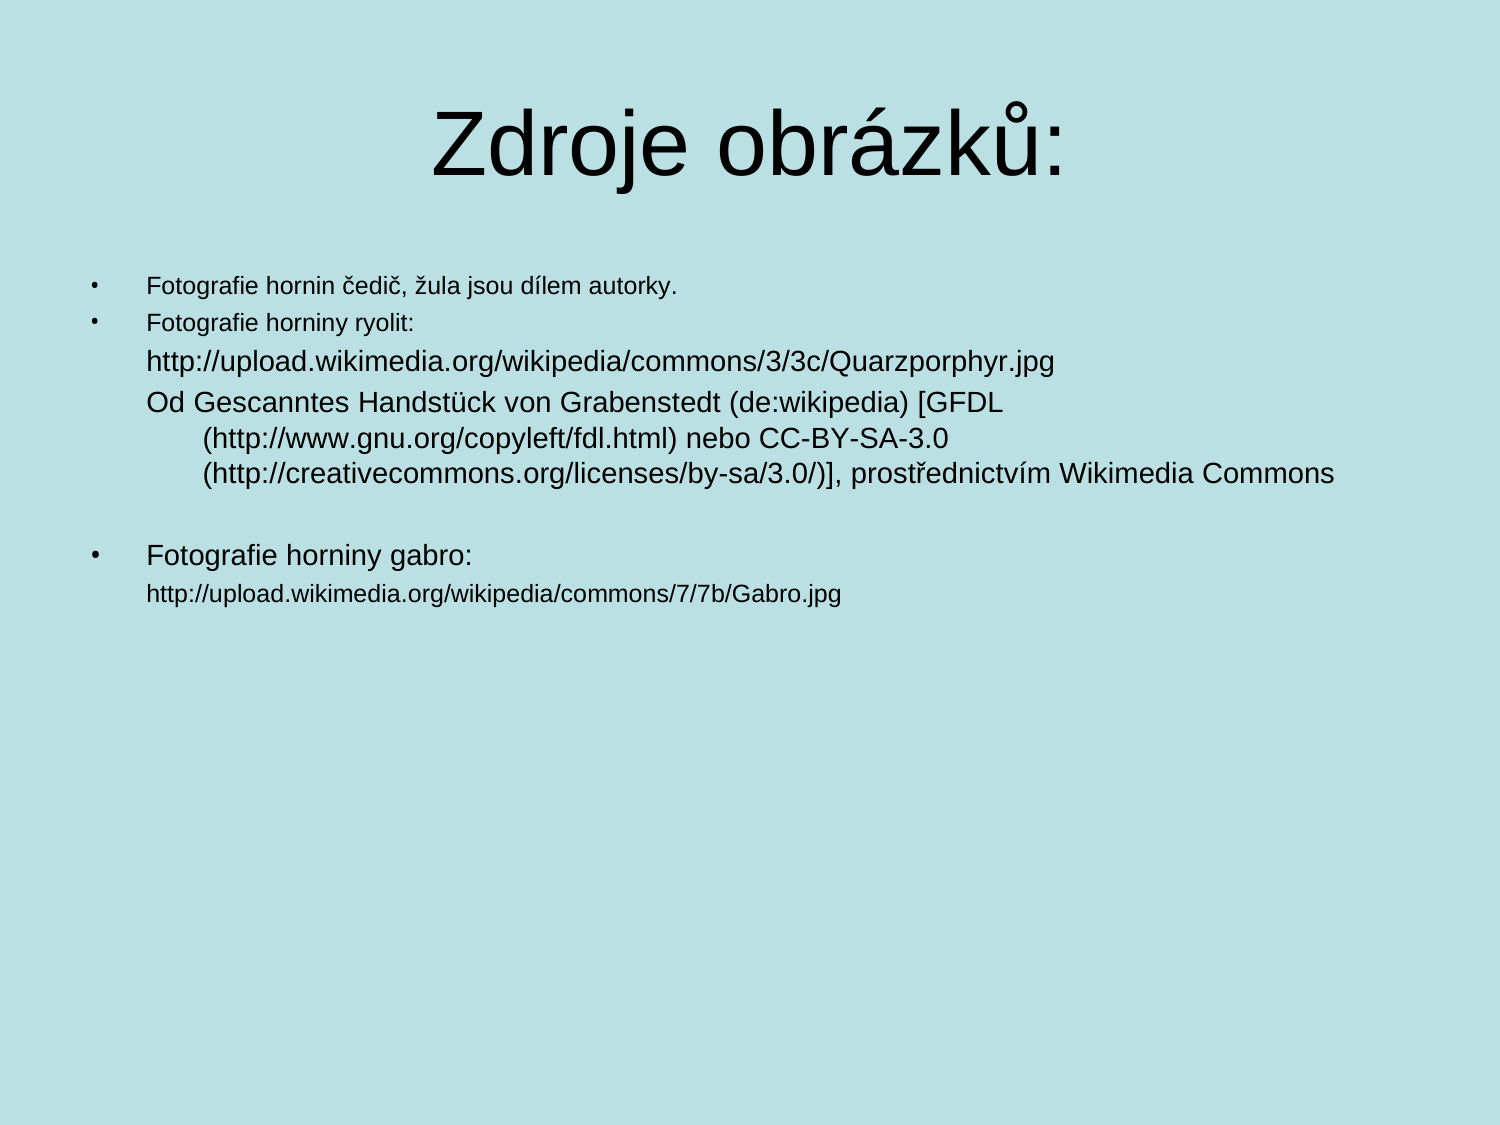

# Zdroje obrázků:
Fotografie hornin čedič, žula jsou dílem autorky.
Fotografie horniny ryolit:
http://upload.wikimedia.org/wikipedia/commons/3/3c/Quarzporphyr.jpg
Od Gescanntes Handstück von Grabenstedt (de:wikipedia) [GFDL (http://www.gnu.org/copyleft/fdl.html) nebo CC-BY-SA-3.0 (http://creativecommons.org/licenses/by-sa/3.0/)], prostřednictvím Wikimedia Commons
Fotografie horniny gabro:
http://upload.wikimedia.org/wikipedia/commons/7/7b/Gabro.jpg